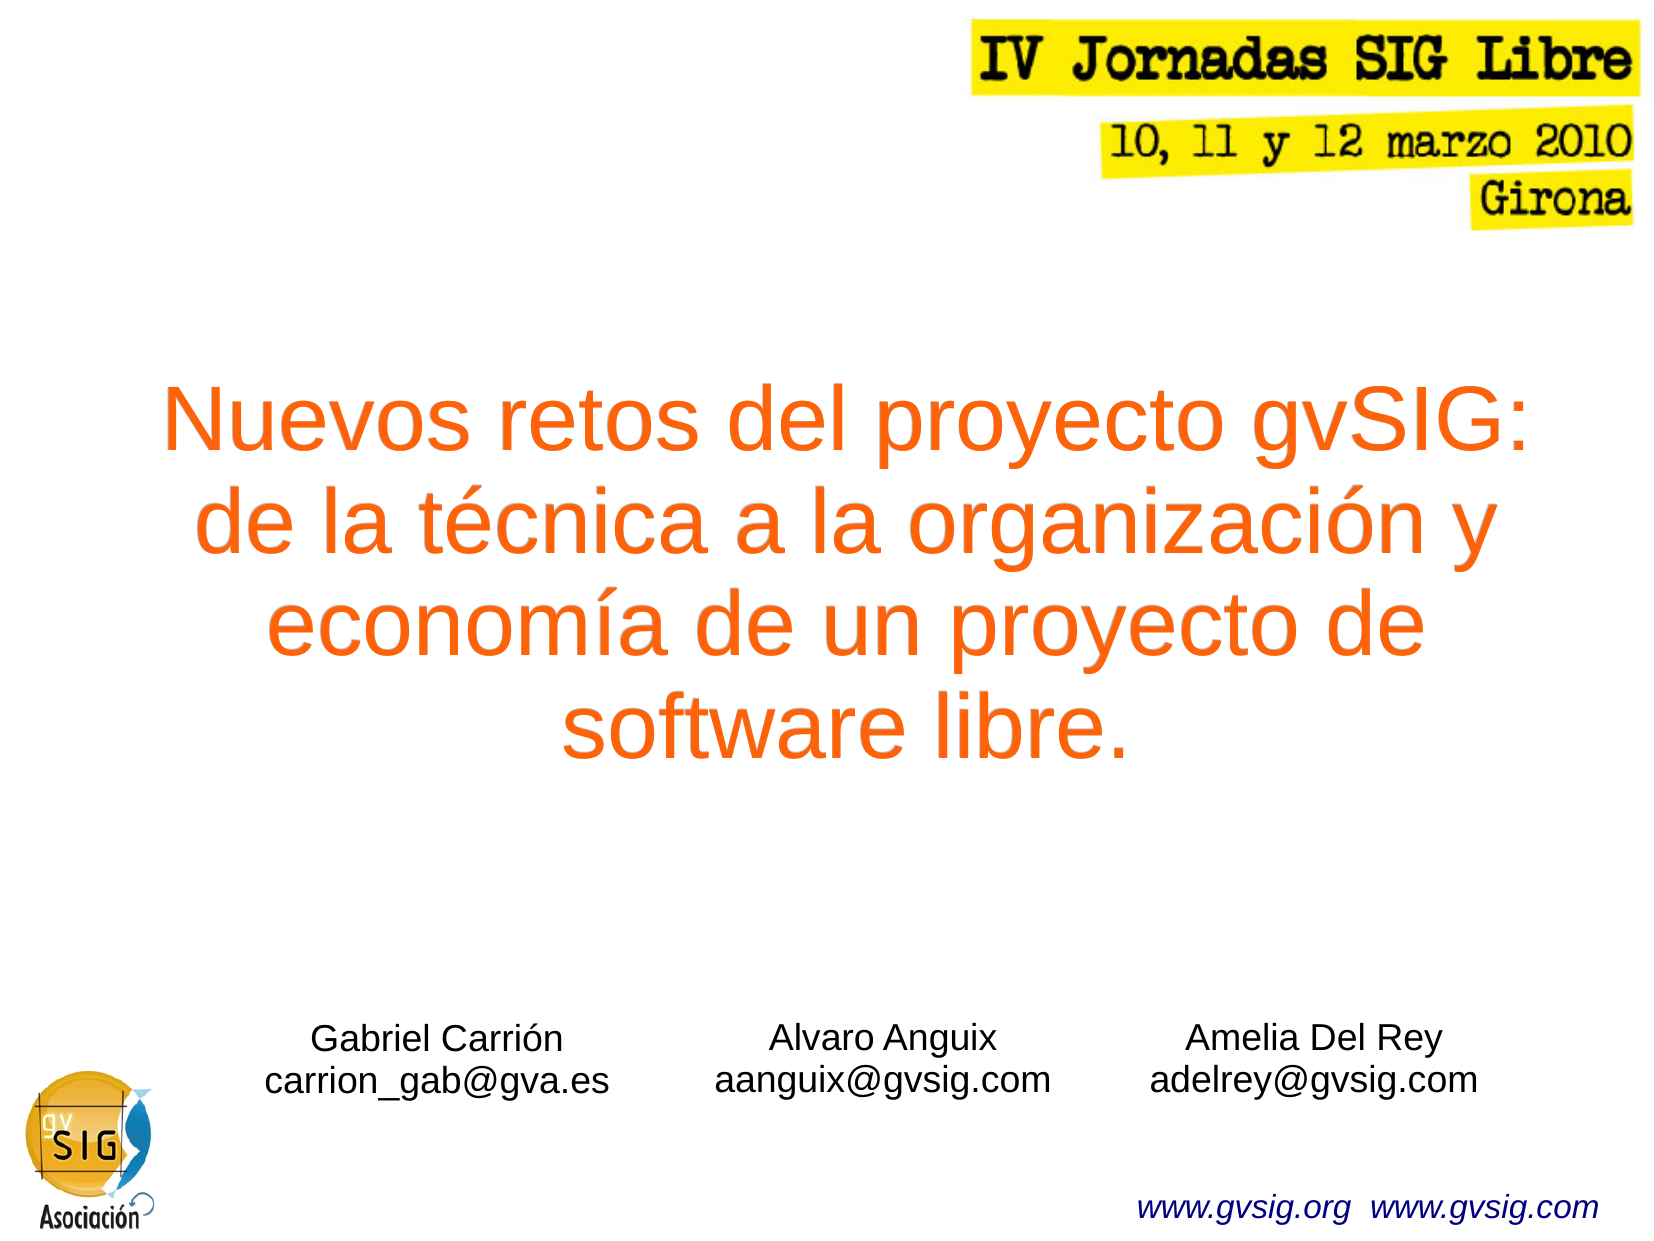

Nuevos retos del proyecto gvSIG: de la técnica a la organización y economía de un proyecto de software libre.
Alvaro Anguix
aanguix@gvsig.com
Amelia Del Rey
adelrey@gvsig.com
Gabriel Carrión
carrion_gab@gva.es